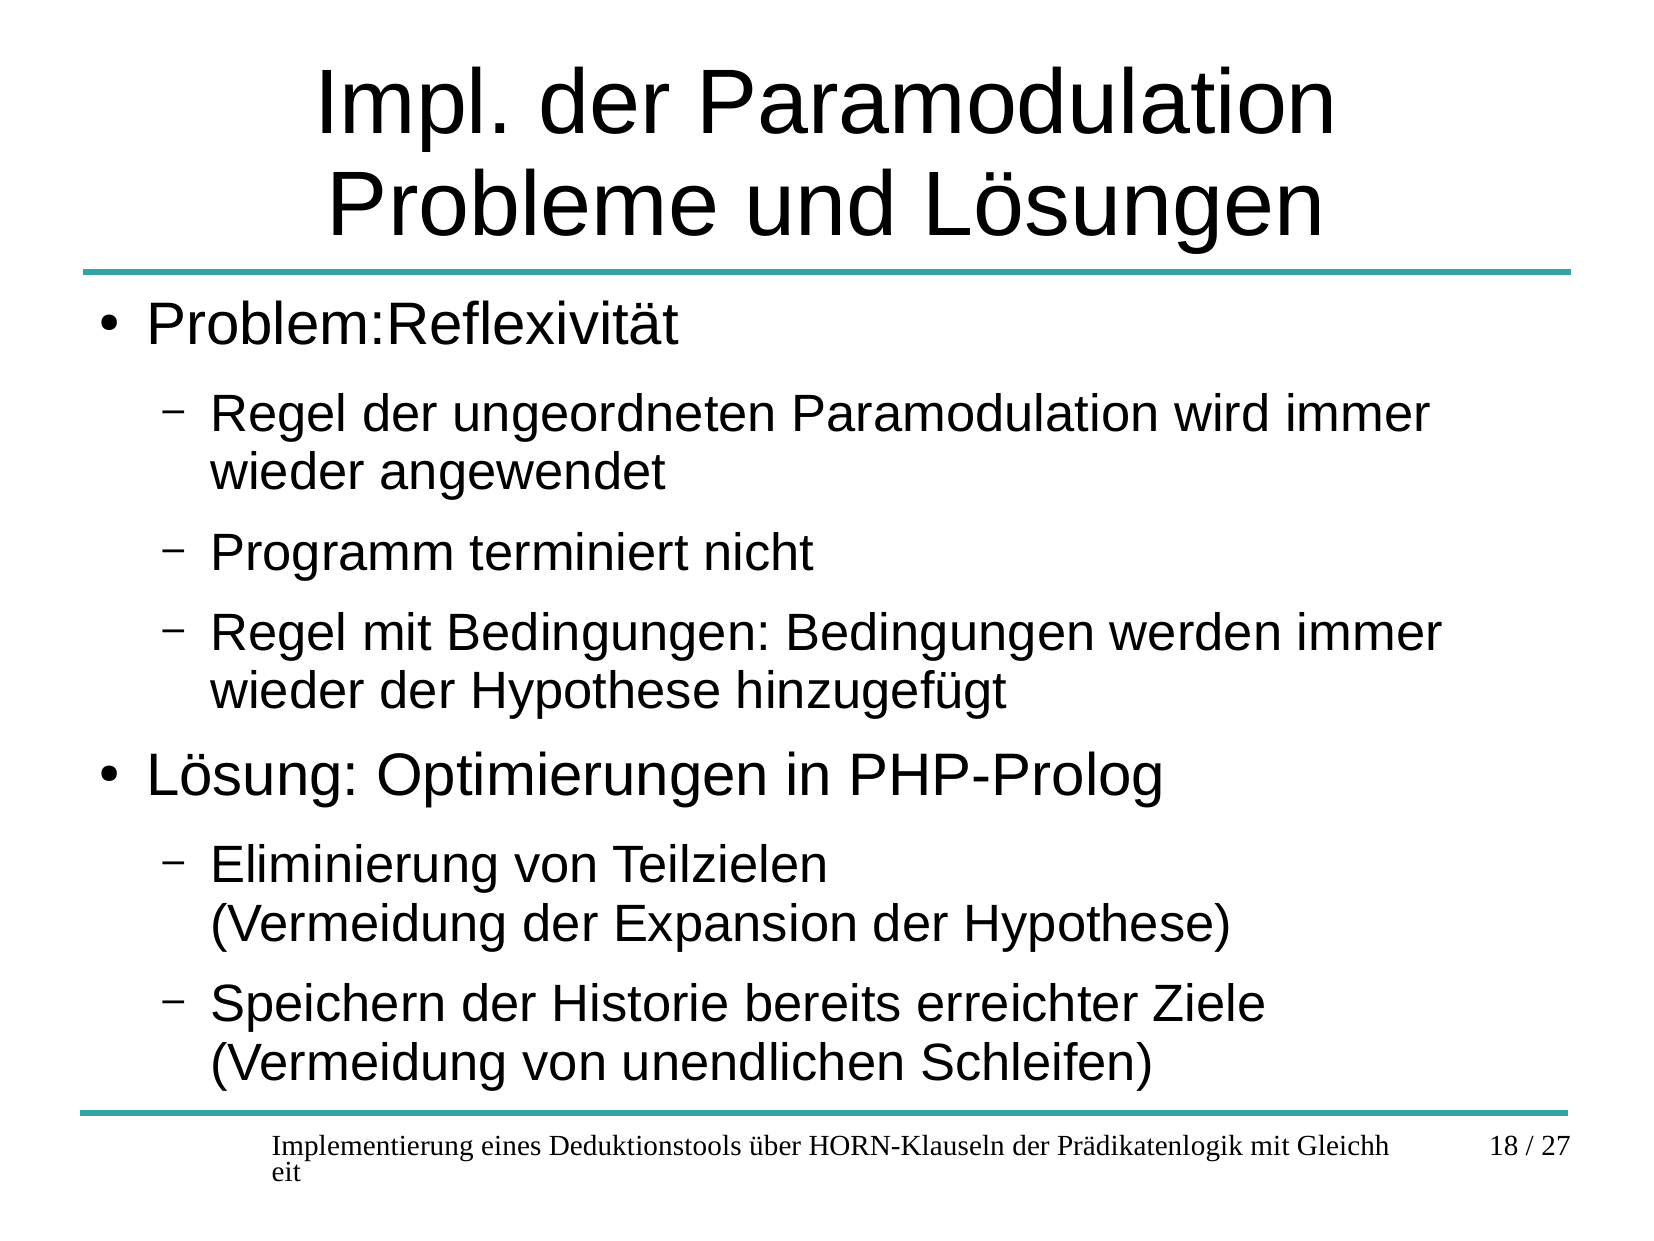

# Impl. der Paramodulation Probleme und Lösungen
Problem:Reflexivität
Regel der ungeordneten Paramodulation wird immer wieder angewendet
Programm terminiert nicht
Regel mit Bedingungen: Bedingungen werden immer wieder der Hypothese hinzugefügt
Lösung: Optimierungen in PHP-Prolog
Eliminierung von Teilzielen
(Vermeidung der Expansion der Hypothese)
Speichern der Historie bereits erreichter Ziele
(Vermeidung von unendlichen Schleifen)
Implementierung eines Deduktionstools über HORN-Klauseln der Prädikatenlogik mit Gleichheit
18